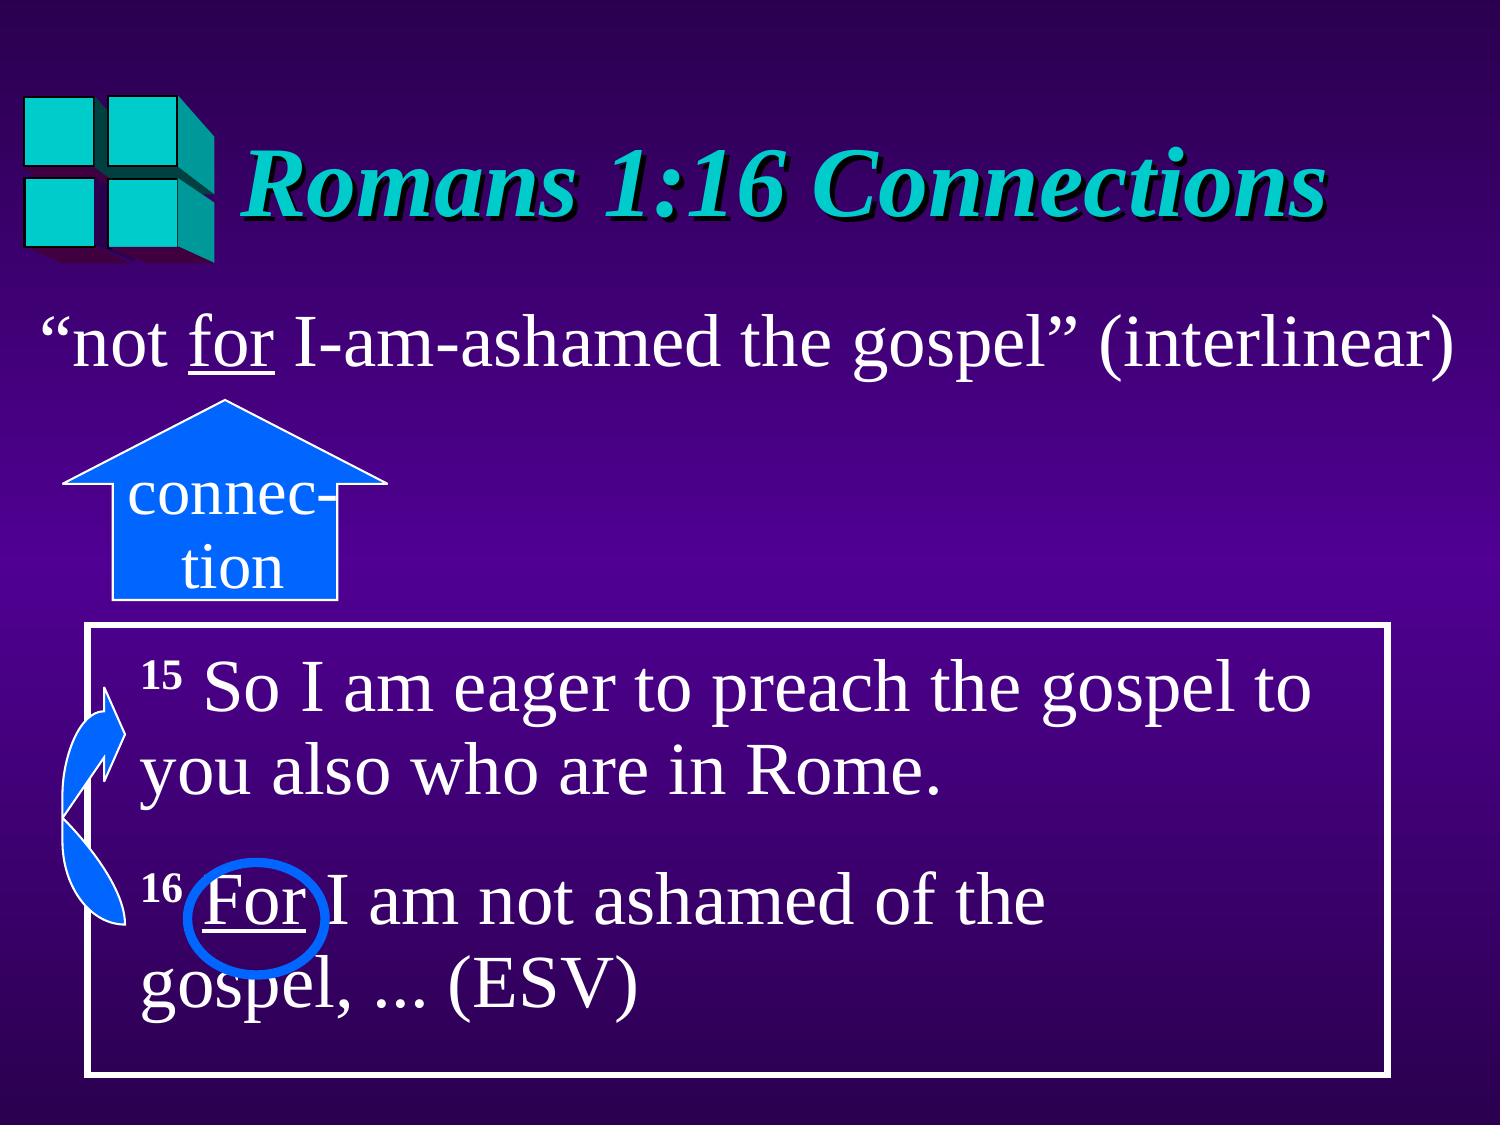

# Romans 1:16 Connections
“not for I-am-ashamed the gospel” (interlinear)
connec-
tion
15 So I am eager to preach the gospel to you also who are in Rome.
16 For I am not ashamed of the gospel, ... (ESV)